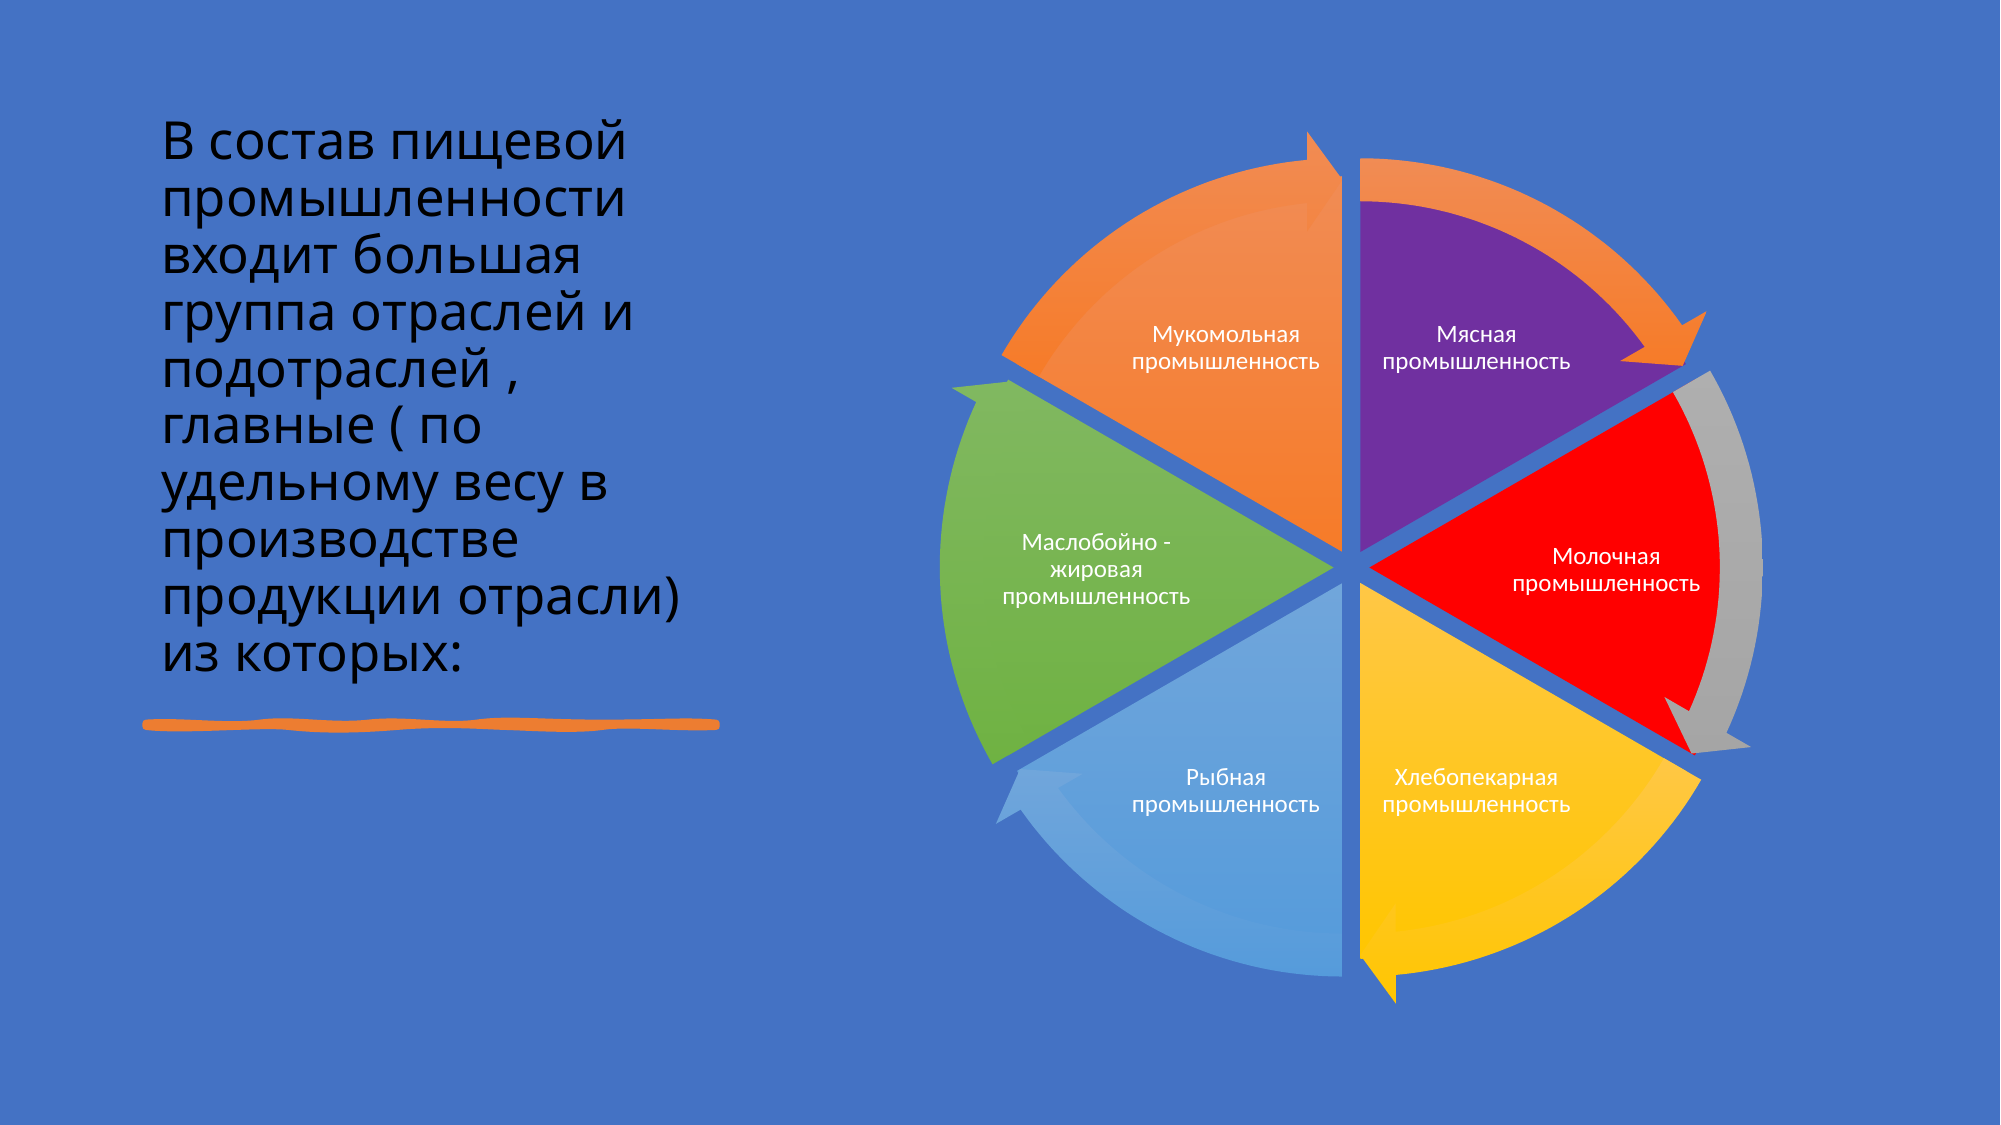

# В состав пищевой промышленности входит большая группа отраслей и подотраслей , главные ( по удельному весу в производстве продукции отрасли) из которых:
Мукомольная промышленность
Мясная промышленность
Маслобойно - жировая промышленность
Молочная промышленность
Рыбная промышленность
Хлебопекарная промышленность